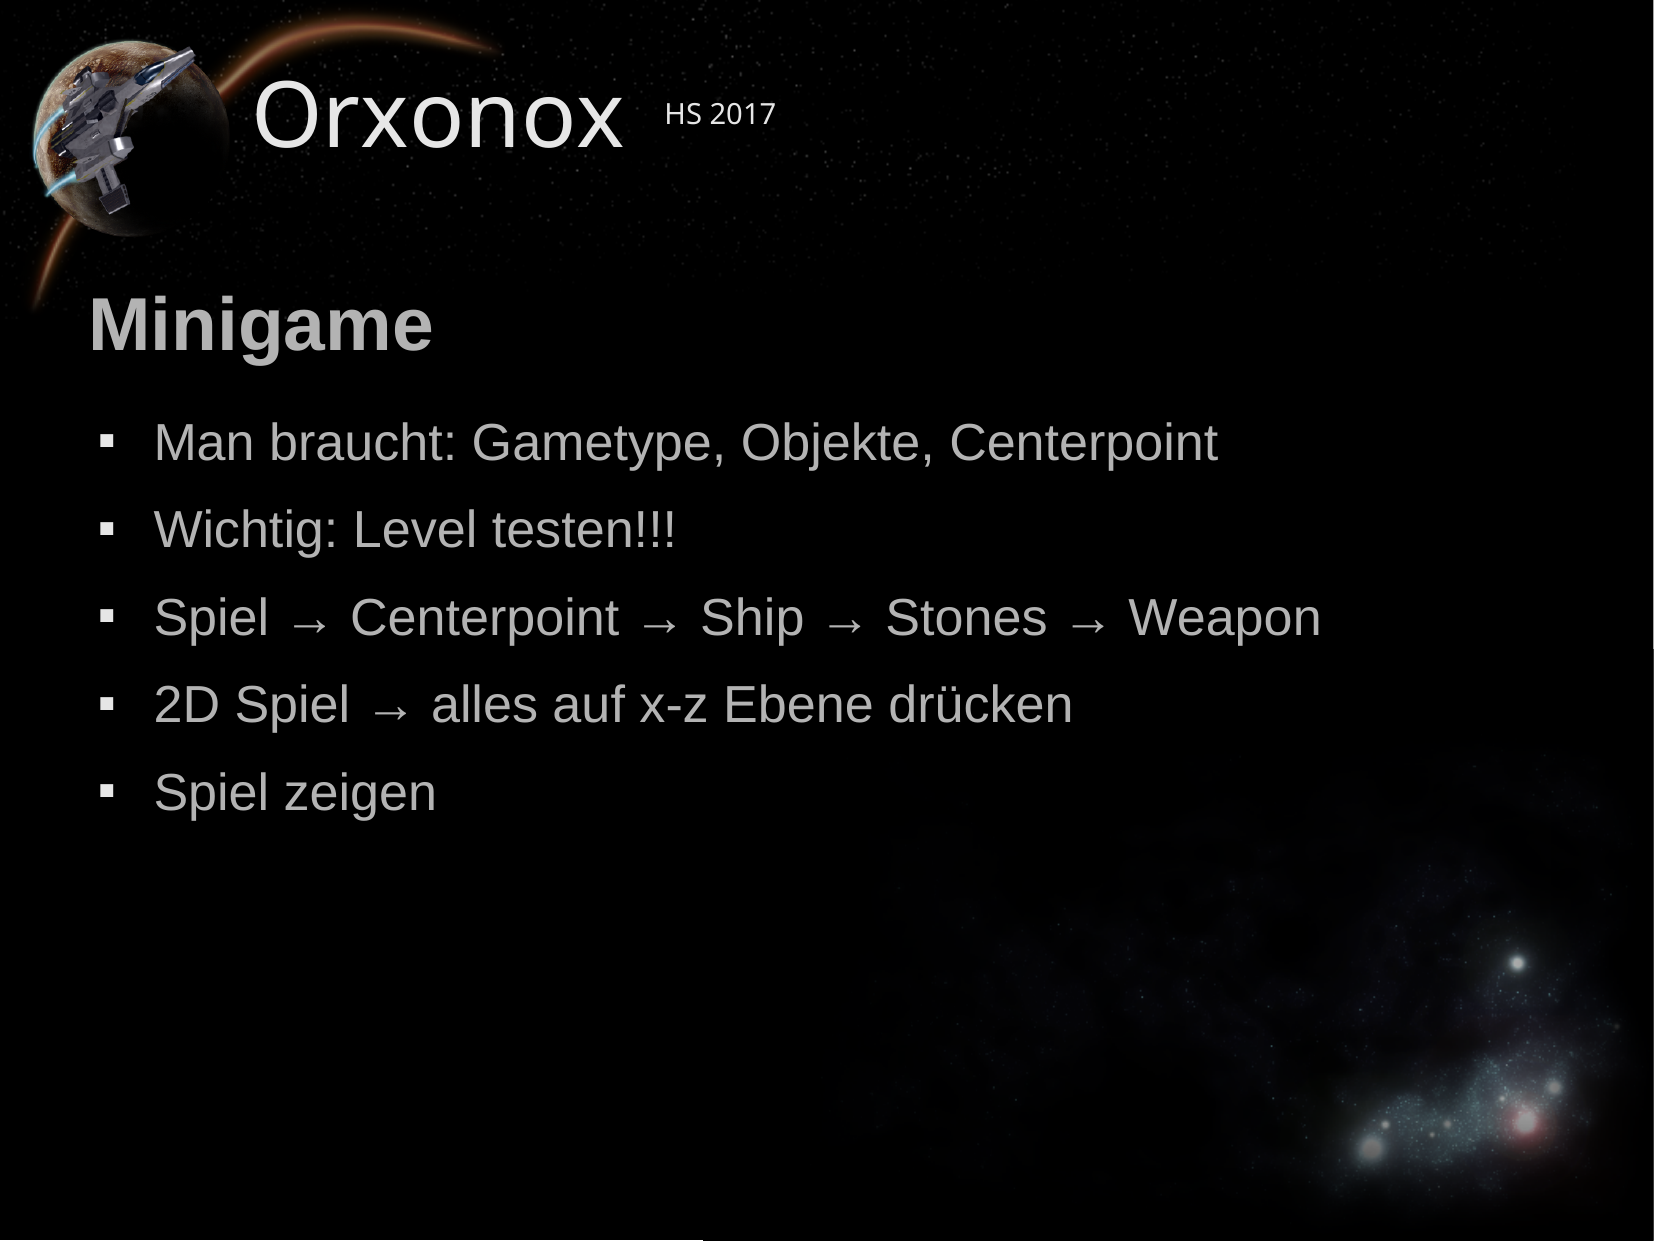

# Minigame
Man braucht: Gametype, Objekte, Centerpoint
Wichtig: Level testen!!!
Spiel → Centerpoint → Ship → Stones → Weapon
2D Spiel → alles auf x-z Ebene drücken
Spiel zeigen